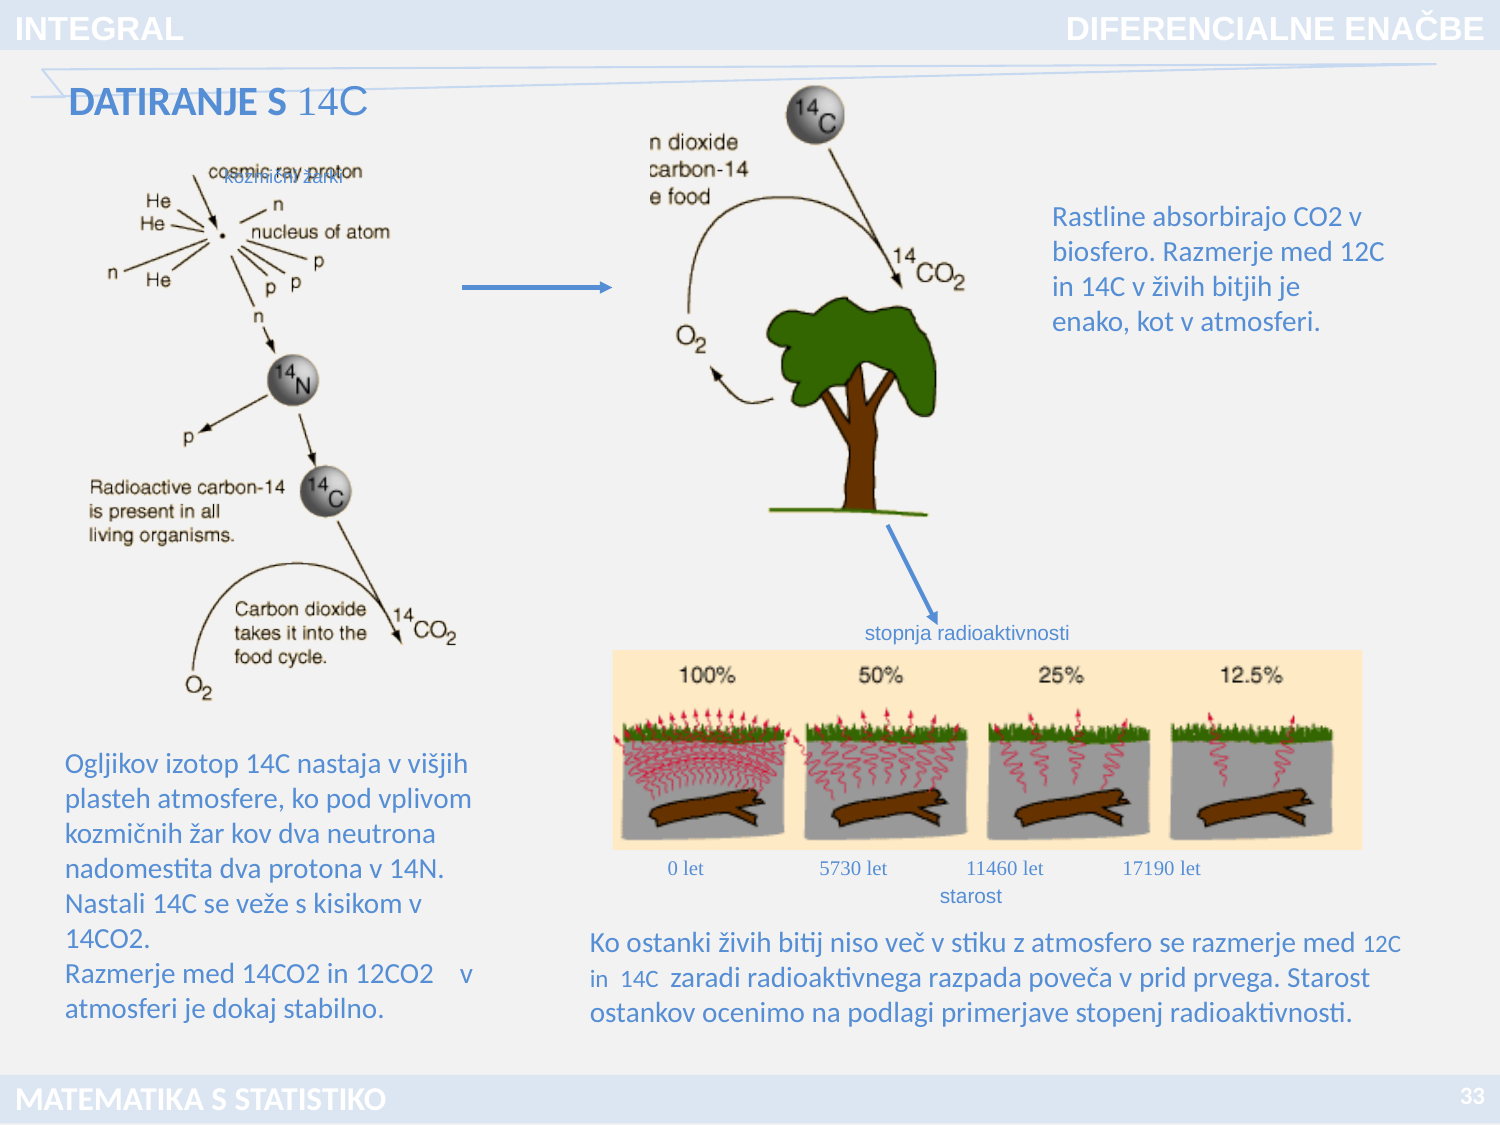

INTEGRAL
DIFERENCIALNE ENAČBE
 DATIRANJE S 14C
kozmični žarki
Rastline absorbirajo CO2 v biosfero. Razmerje med 12C in 14C v živih bitjih je enako, kot v atmosferi.
stopnja radioaktivnosti
 0 let 5730 let 11460 let 17190 let
starost
Ogljikov izotop 14C nastaja v višjih plasteh atmosfere, ko pod vplivom kozmičnih žar kov dva neutrona nadomestita dva protona v 14N. Nastali 14C se veže s kisikom v 14CO2.
Razmerje med 14CO2 in 12CO2 v atmosferi je dokaj stabilno.
Ko ostanki živih bitij niso več v stiku z atmosfero se razmerje med 12C in 14C zaradi radioaktivnega razpada poveča v prid prvega. Starost ostankov ocenimo na podlagi primerjave stopenj radioaktivnosti.
MATEMATIKA S STATISTIKO